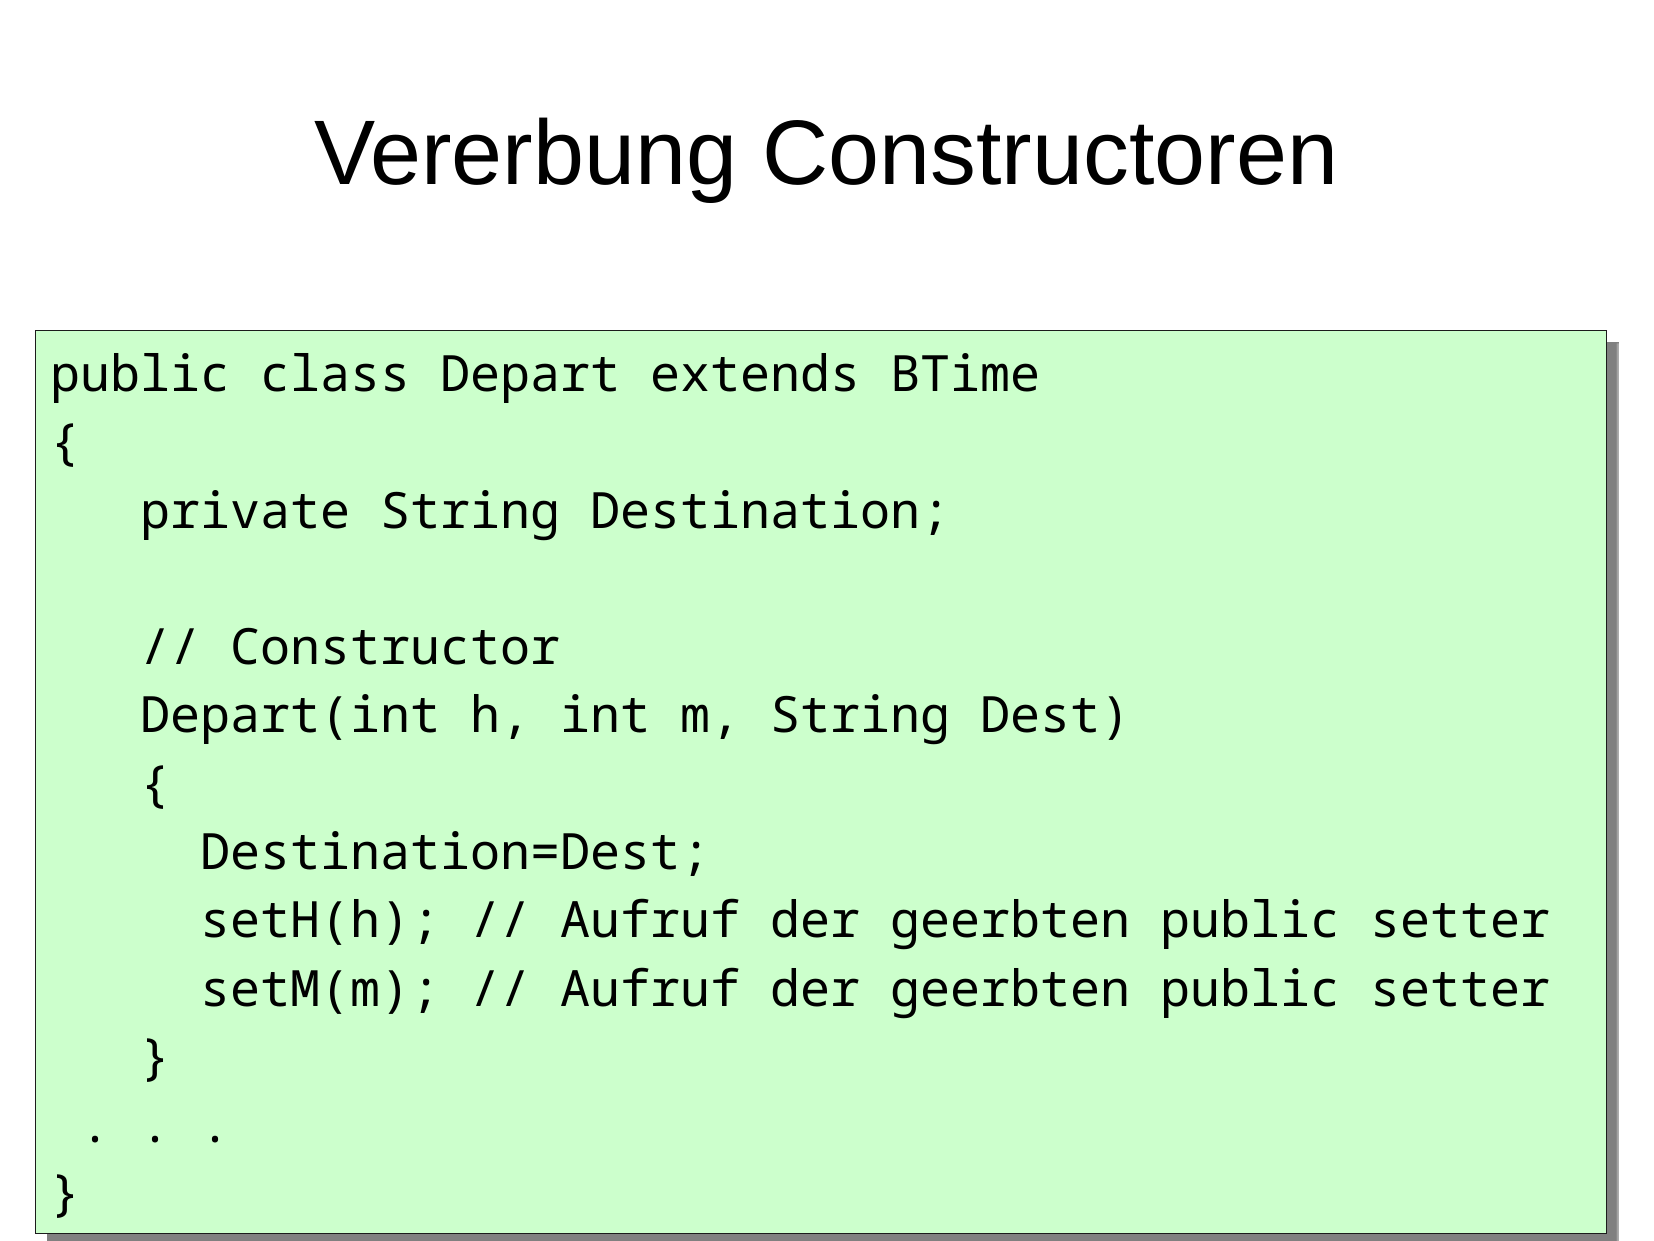

# Vererbung Constructoren
public class Depart extends BTime
{
 private String Destination;
 // Constructor
 Depart(int h, int m, String Dest)
 {
 Destination=Dest;
 setH(h); // Aufruf der geerbten public setter
 setM(m); // Aufruf der geerbten public setter
 }
 . . .
}
7